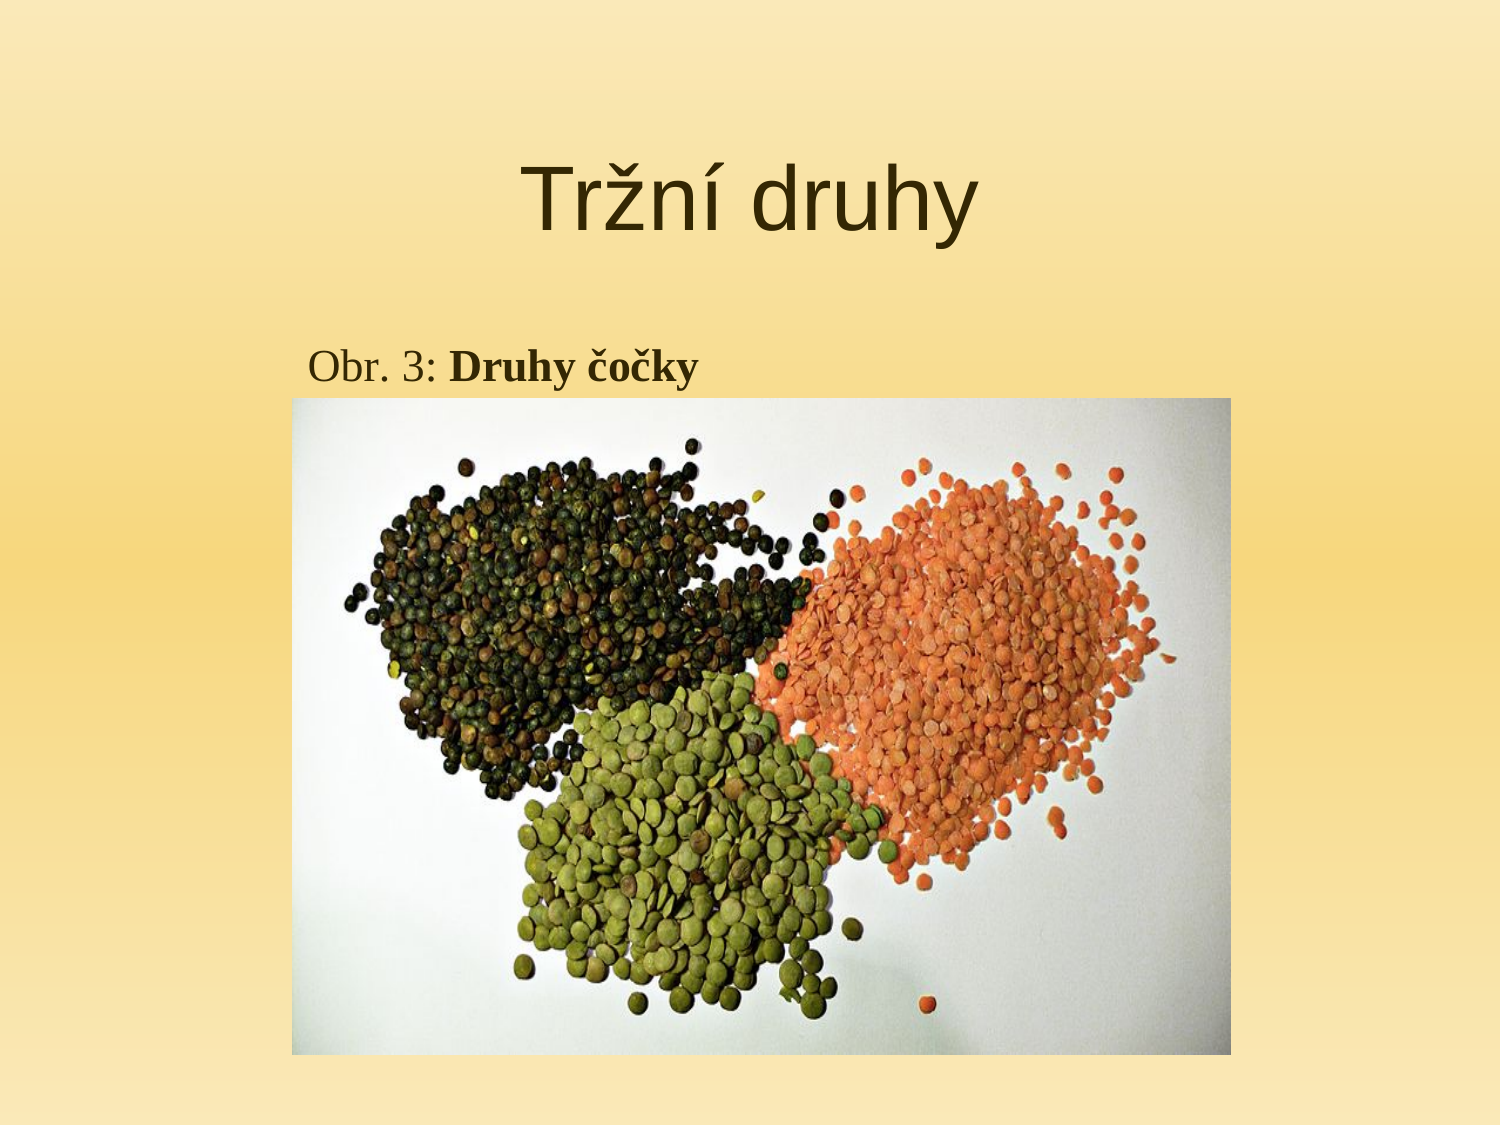

# Tržní druhy
Obr. 3: Druhy čočky